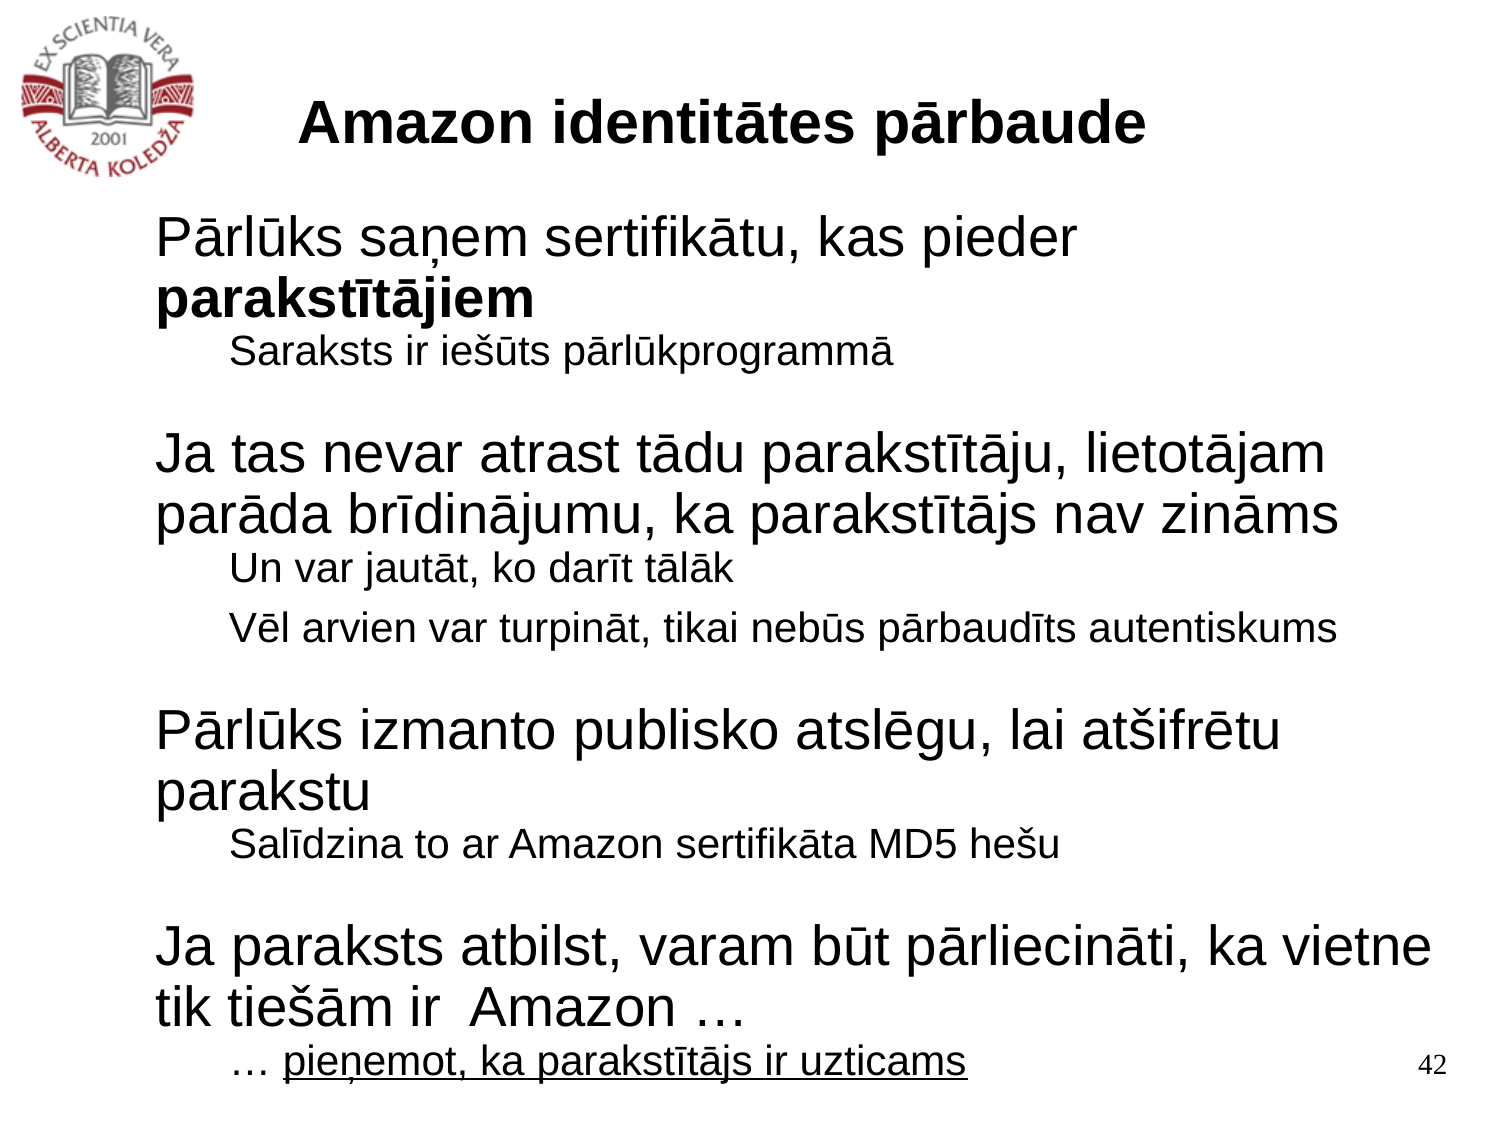

# Amazon identitātes pārbaude
Pārlūks saņem sertifikātu, kas pieder parakstītājiem
Saraksts ir iešūts pārlūkprogrammā
Ja tas nevar atrast tādu parakstītāju, lietotājam parāda brīdinājumu, ka parakstītājs nav zināms
Un var jautāt, ko darīt tālāk
Vēl arvien var turpināt, tikai nebūs pārbaudīts autentiskums
Pārlūks izmanto publisko atslēgu, lai atšifrētu parakstu
Salīdzina to ar Amazon sertifikāta MD5 hešu
Ja paraksts atbilst, varam būt pārliecināti, ka vietne tik tiešām ir Amazon …
… pieņemot, ka parakstītājs ir uzticams